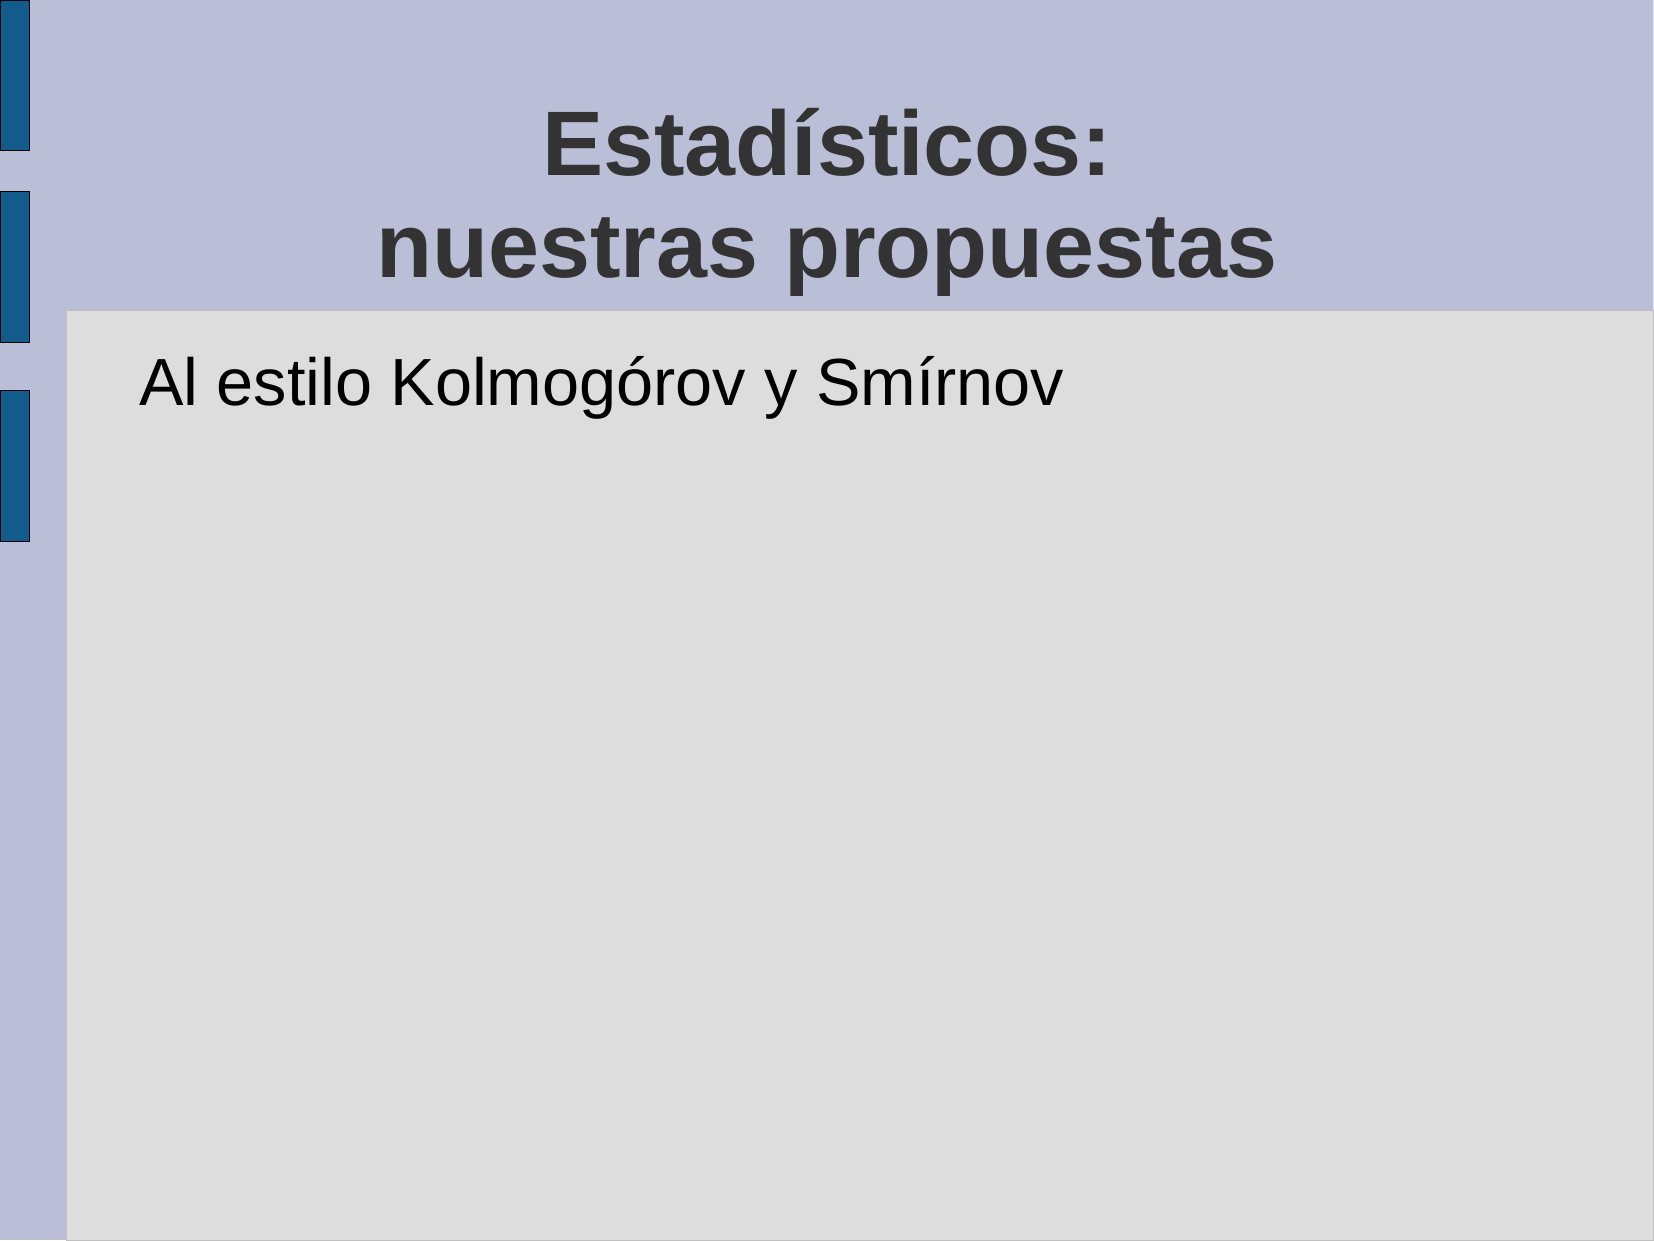

# Estadísticos: nuestras propuestas
Al estilo Kolmogórov y Smírnov